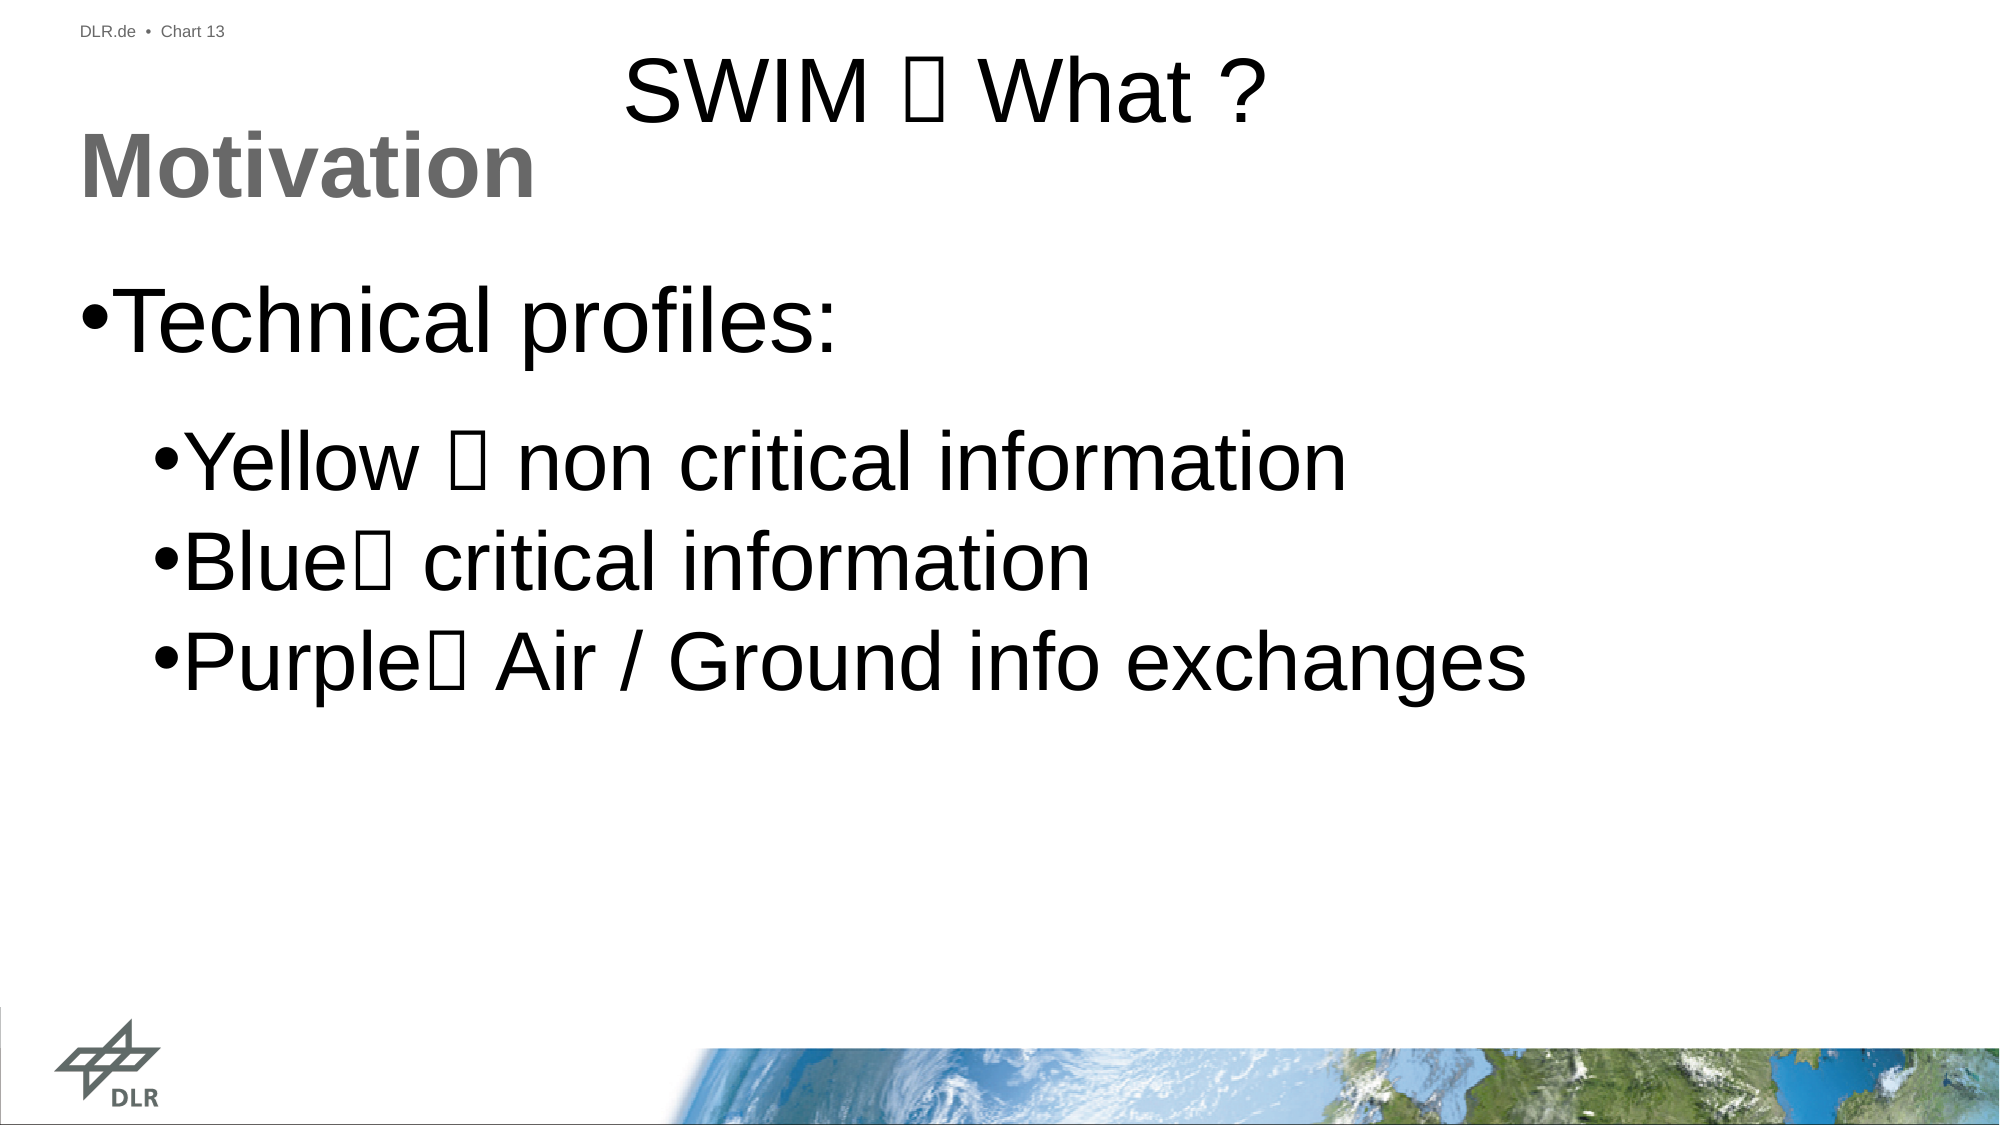

DLR.de • Chart
SWIM  What ?
# Motivation
Technical profiles:
Yellow  non critical information
Blue critical information
Purple Air / Ground info exchanges